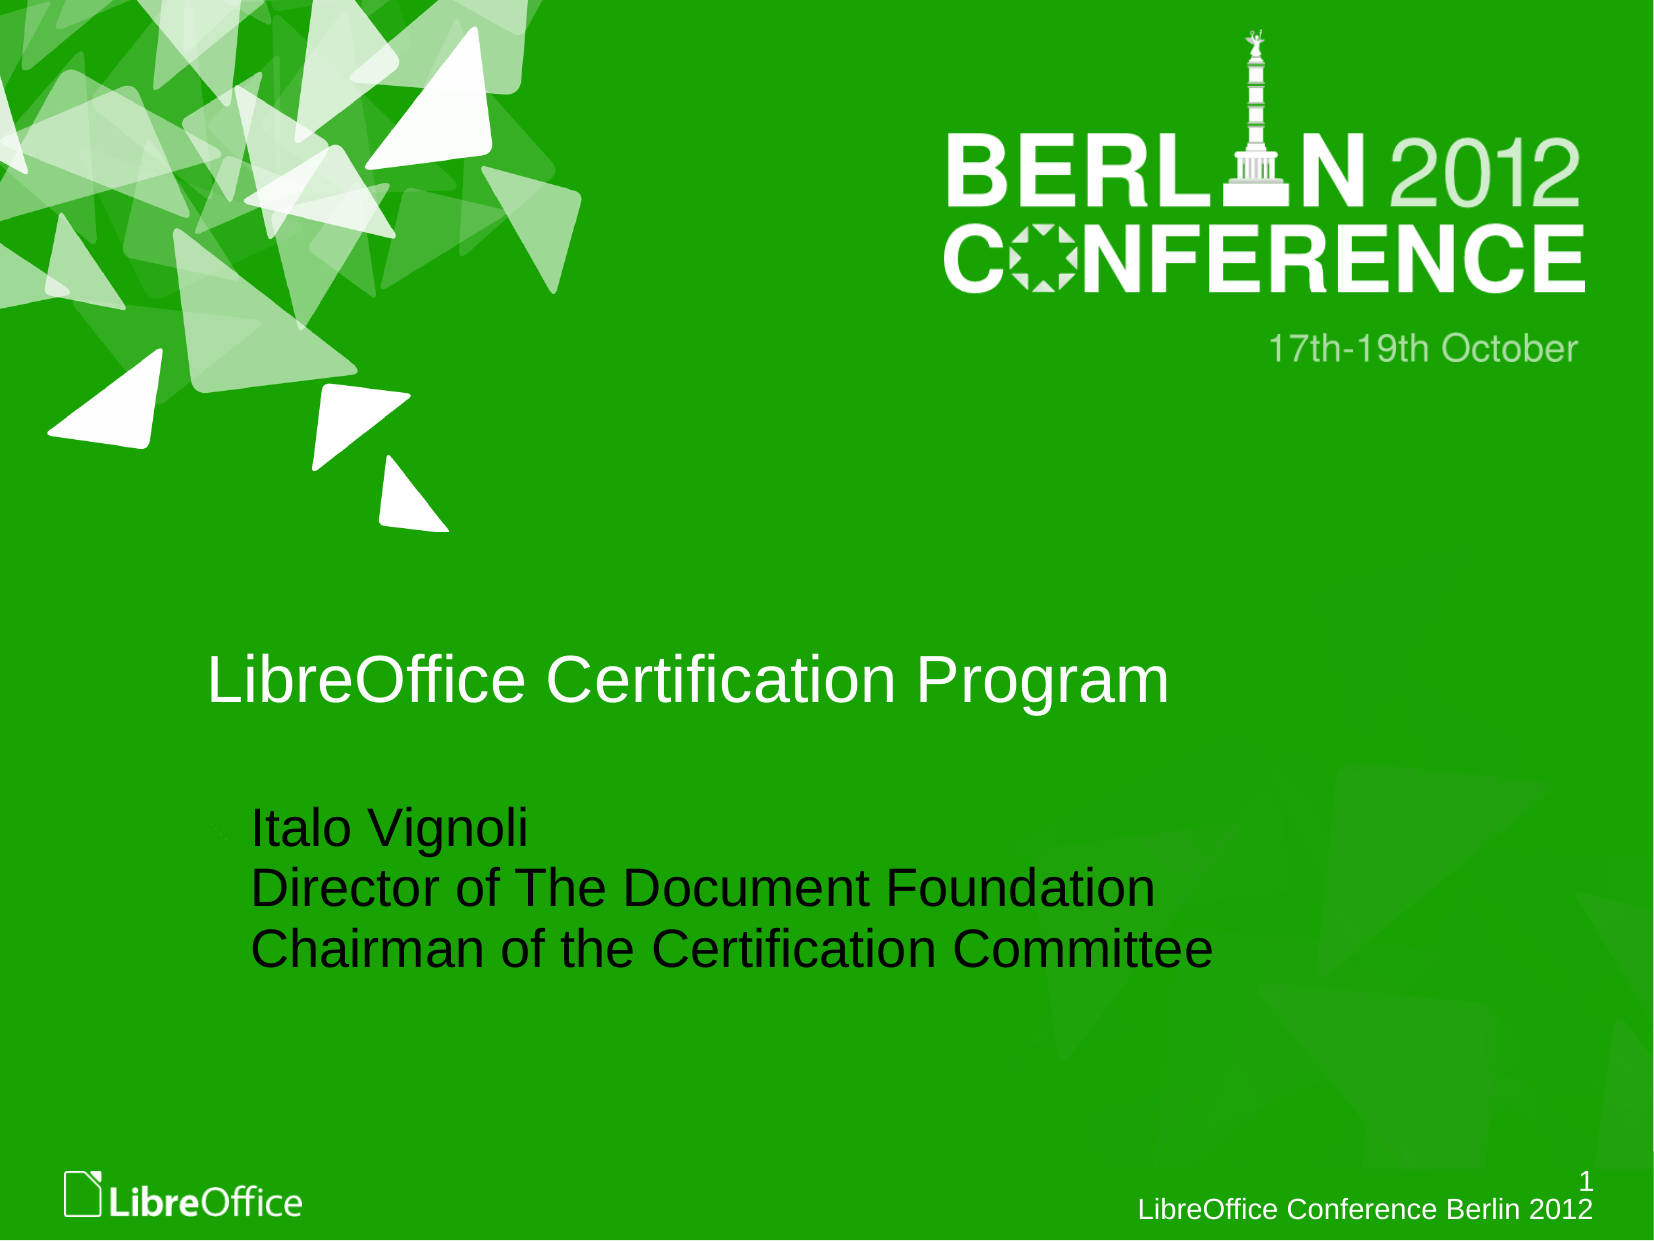

# LibreOffice Certification Program
Italo Vignoli
Director of The Document Foundation
Chairman of the Certification Committee
1
LibreOffice Conference Berlin 2012